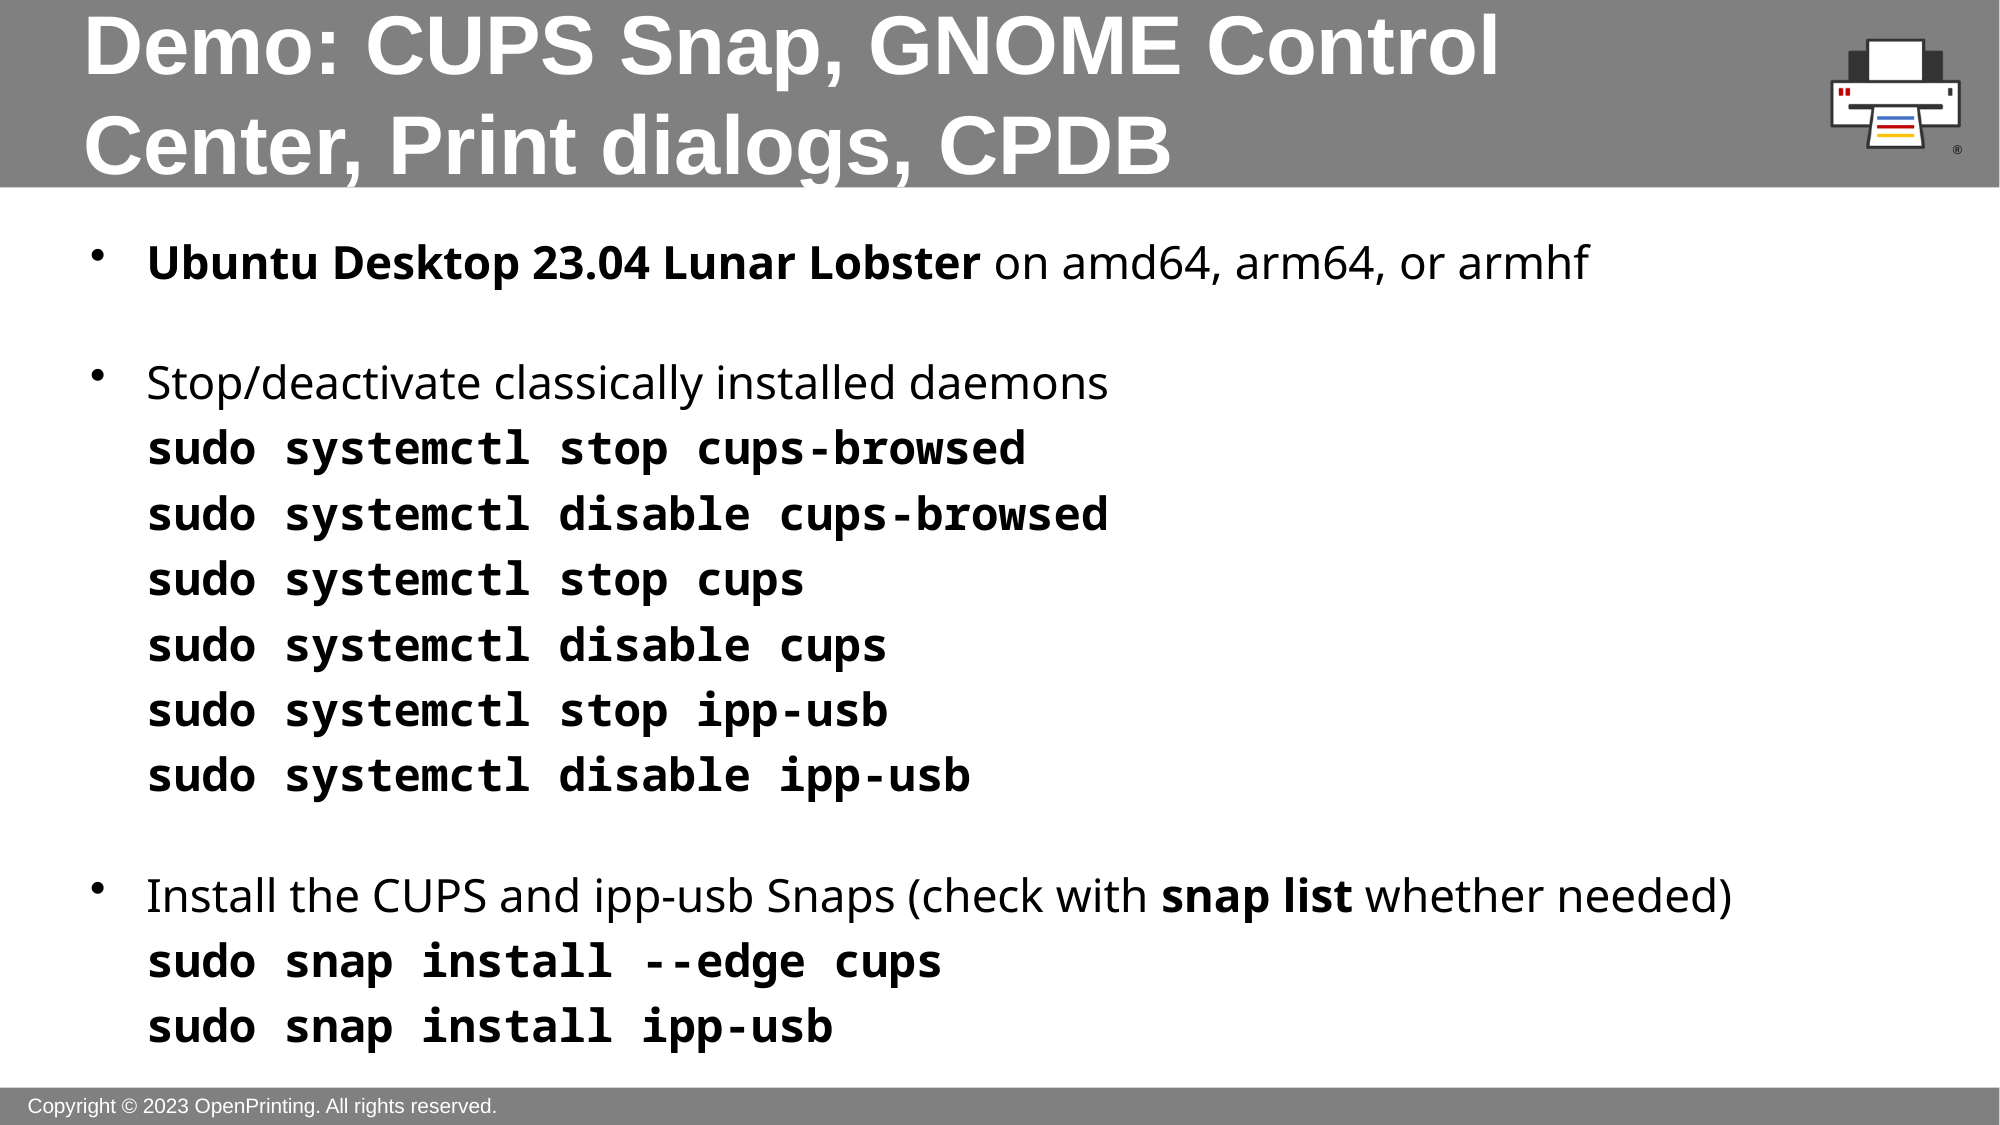

Demo: CUPS Snap, GNOME Control Center, Print dialogs, CPDB
# Ubuntu Desktop 23.04 Lunar Lobster on amd64, arm64, or armhf
Stop/deactivate classically installed daemons
sudo systemctl stop cups-browsed
sudo systemctl disable cups-browsed
sudo systemctl stop cups
sudo systemctl disable cups
sudo systemctl stop ipp-usb
sudo systemctl disable ipp-usb
Install the CUPS and ipp-usb Snaps (check with snap list whether needed)
sudo snap install --edge cups
sudo snap install ipp-usb